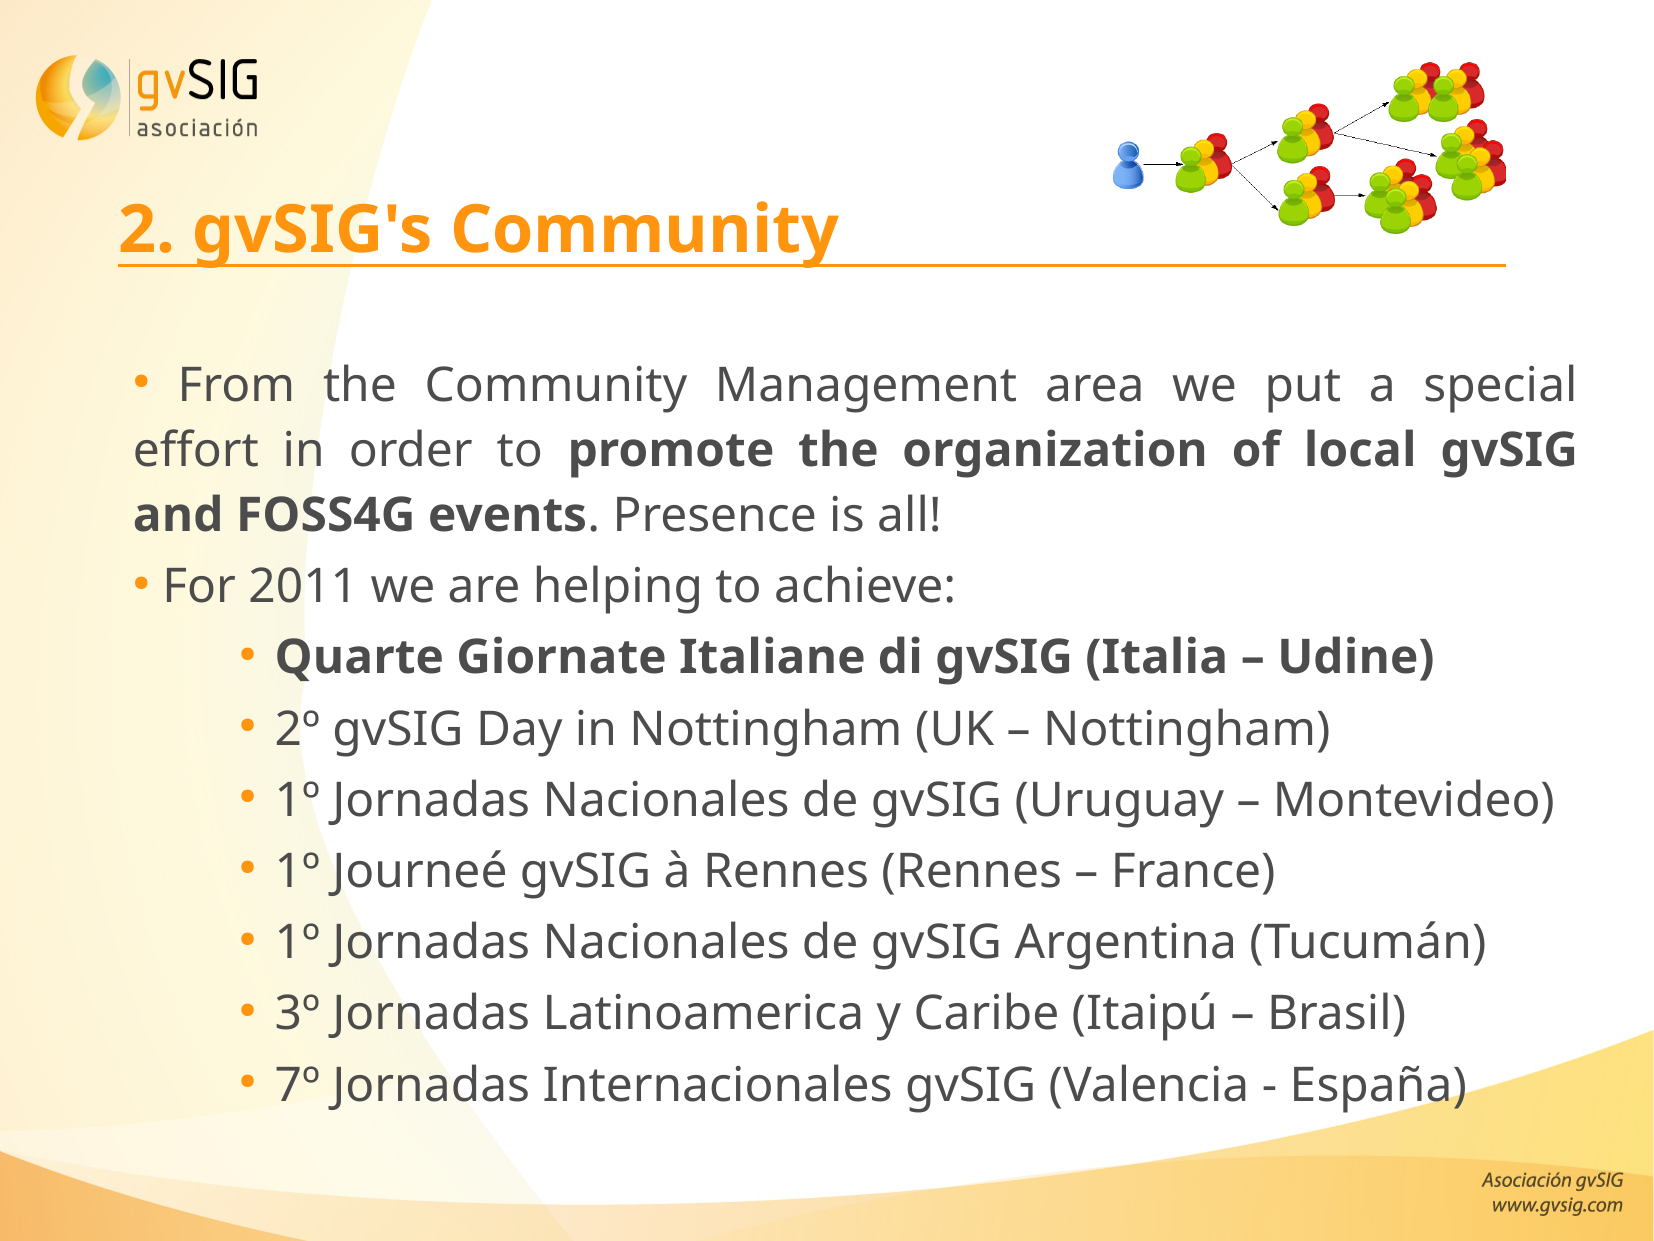

# 2. gvSIG's Community
 From the Community Management area we put a special effort in order to promote the organization of local gvSIG and FOSS4G events. Presence is all!
 For 2011 we are helping to achieve:
Quarte Giornate Italiane di gvSIG (Italia – Udine)
2º gvSIG Day in Nottingham (UK – Nottingham)
1º Jornadas Nacionales de gvSIG (Uruguay – Montevideo)
1º Journeé gvSIG à Rennes (Rennes – France)
1º Jornadas Nacionales de gvSIG Argentina (Tucumán)
3º Jornadas Latinoamerica y Caribe (Itaipú – Brasil)
7º Jornadas Internacionales gvSIG (Valencia - España)